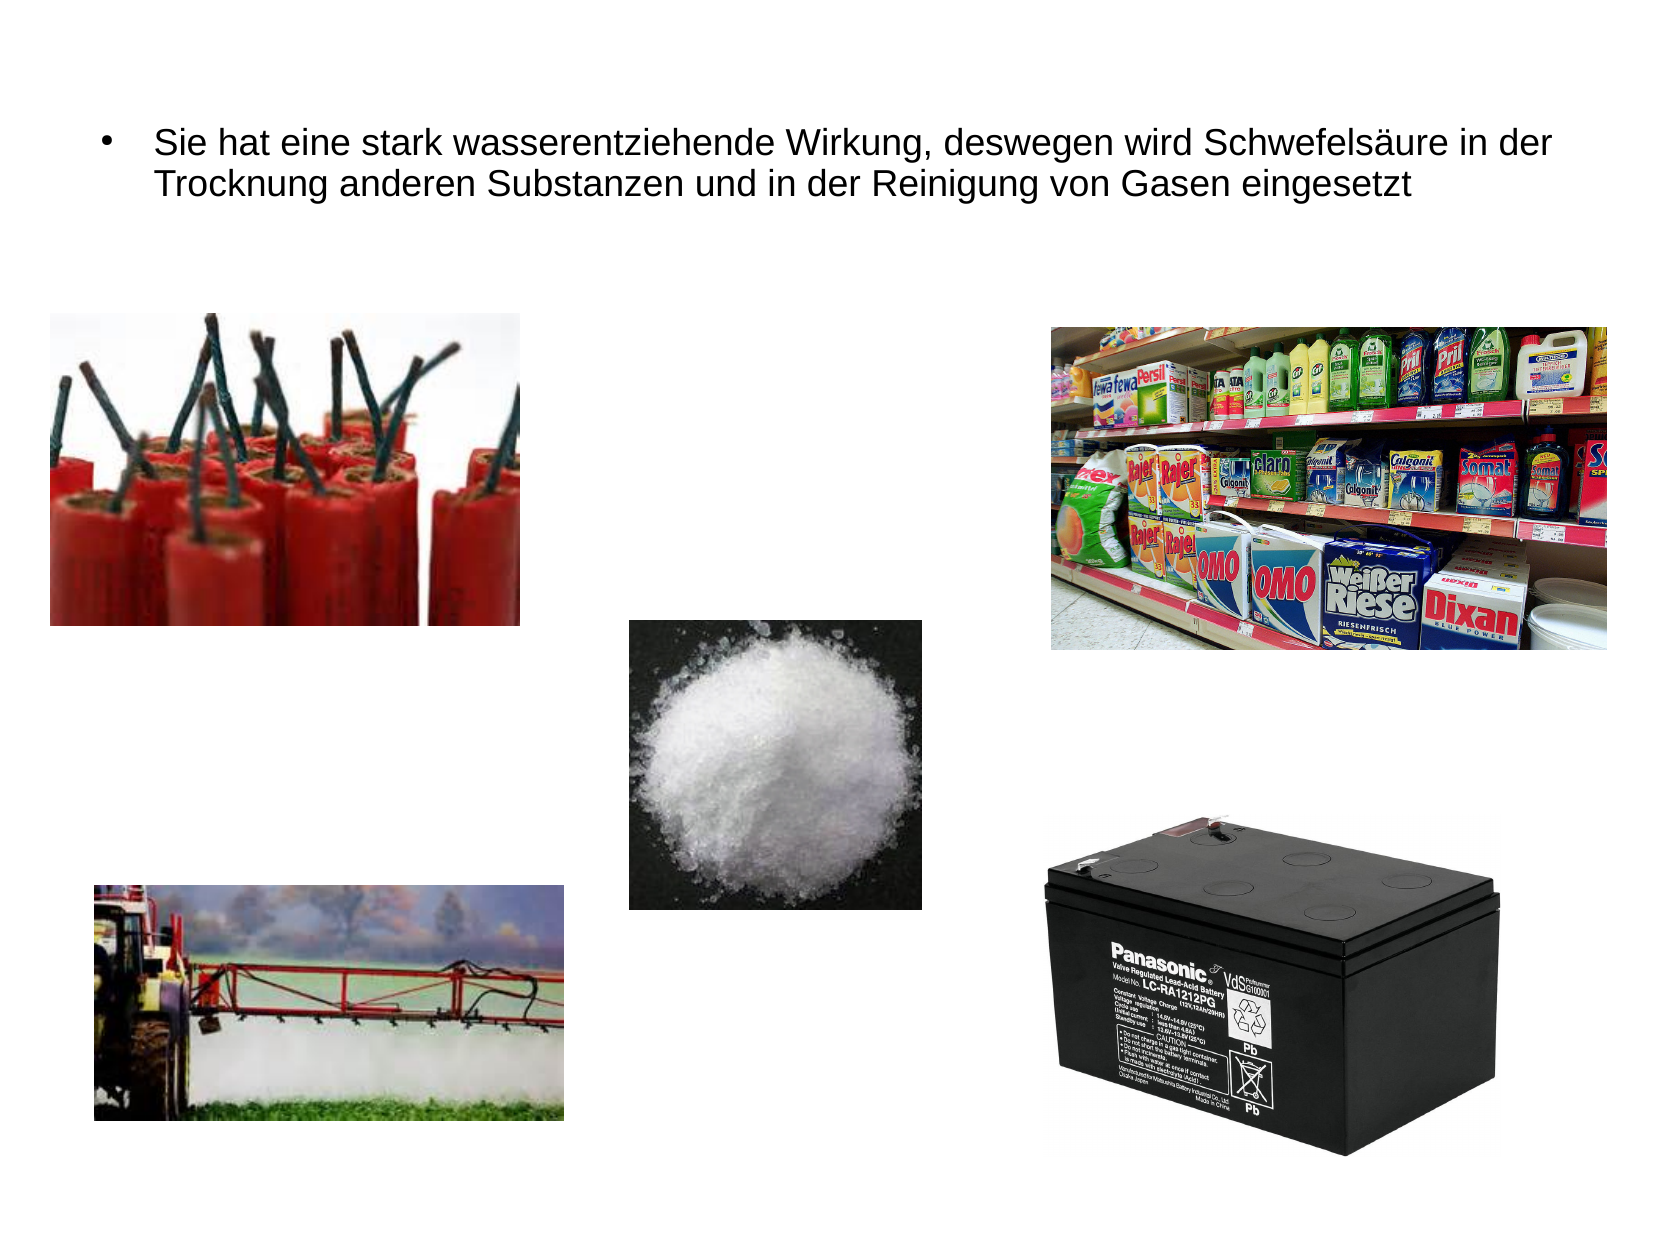

# Sie hat eine stark wasserentziehende Wirkung, deswegen wird Schwefelsäure in der Trocknung anderen Substanzen und in der Reinigung von Gasen eingesetzt